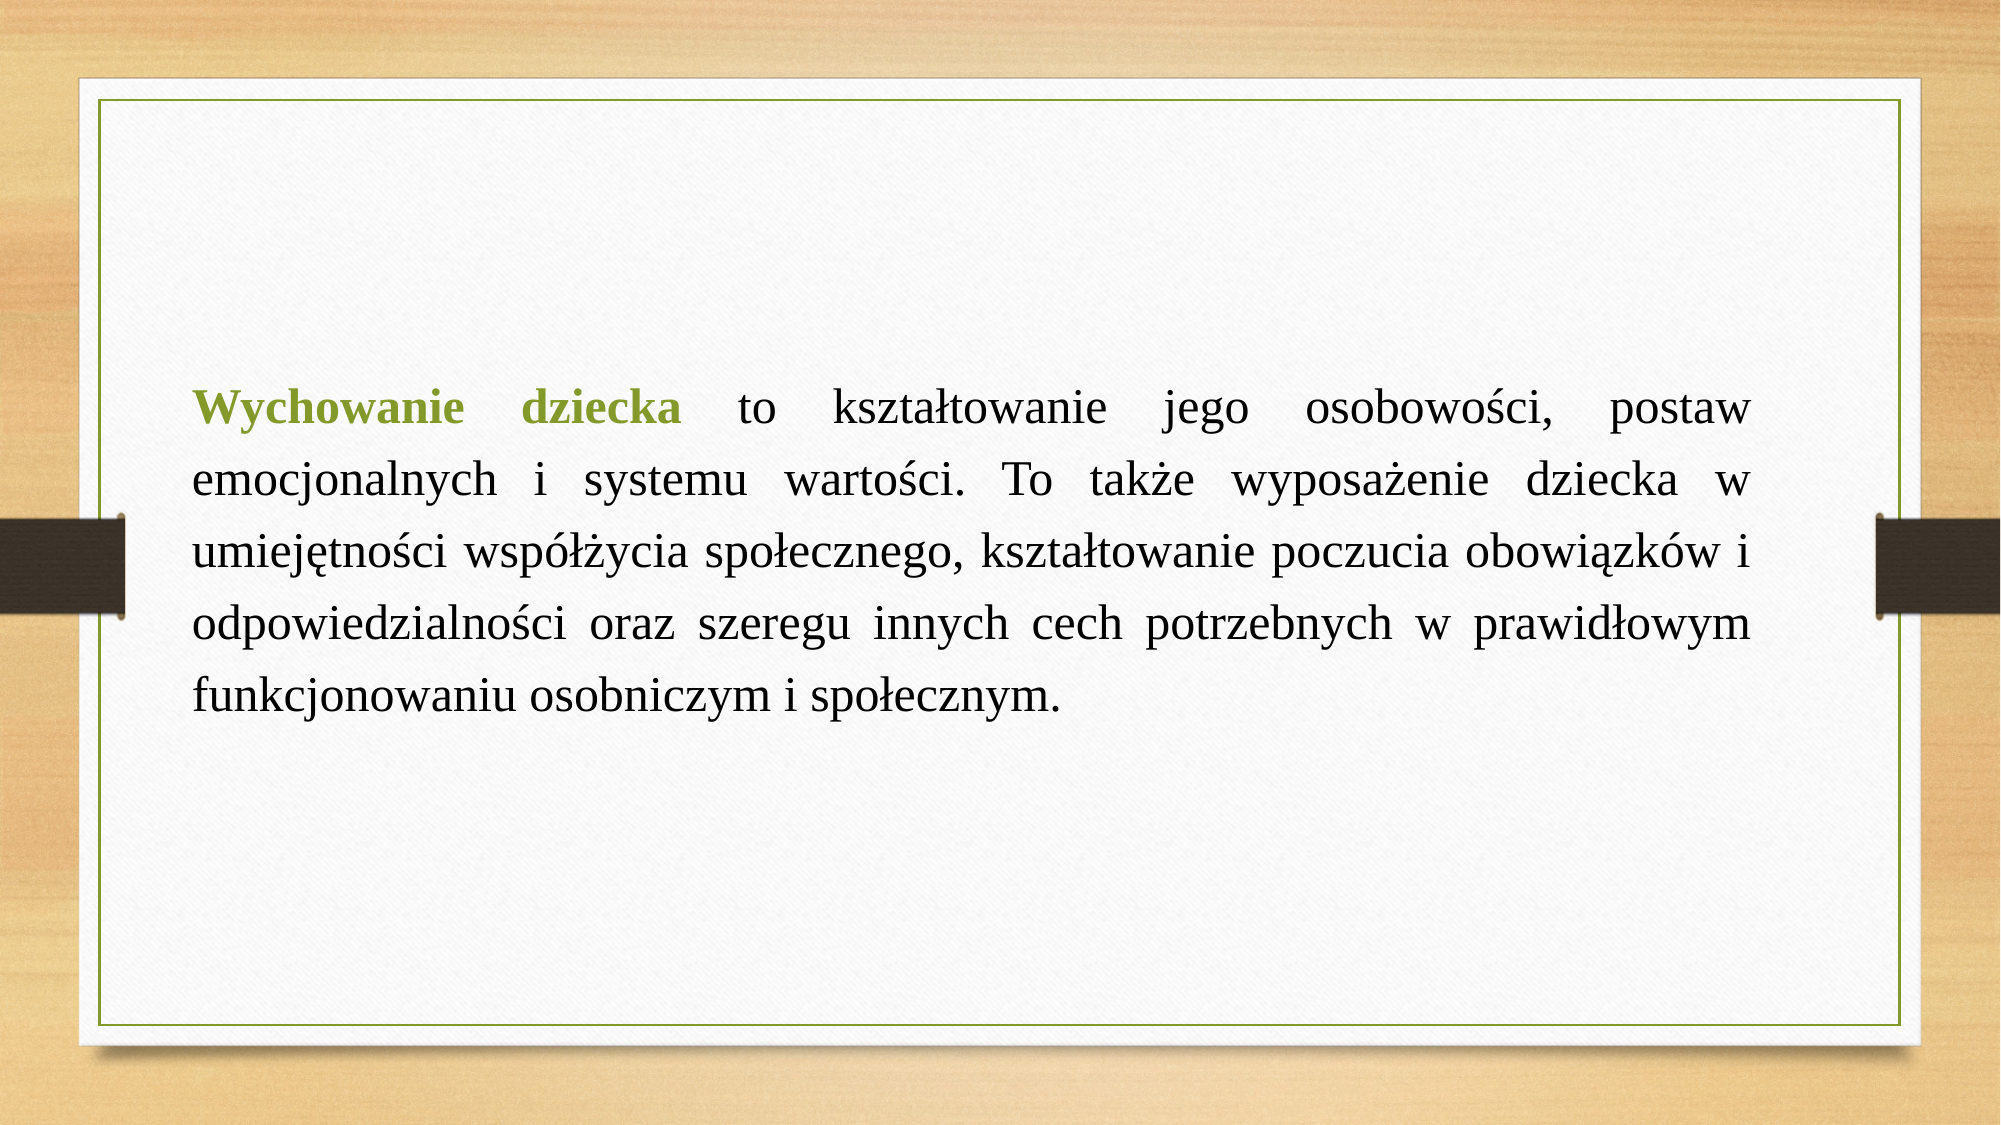

Wychowanie dziecka to kształtowanie jego osobowości, postaw emocjonalnych i systemu wartości. To także wyposażenie dziecka w umiejętności współżycia społecznego, kształtowanie poczucia obowiązków i odpowiedzialności oraz szeregu innych cech potrzebnych w prawidłowym funkcjonowaniu osobniczym i społecznym.